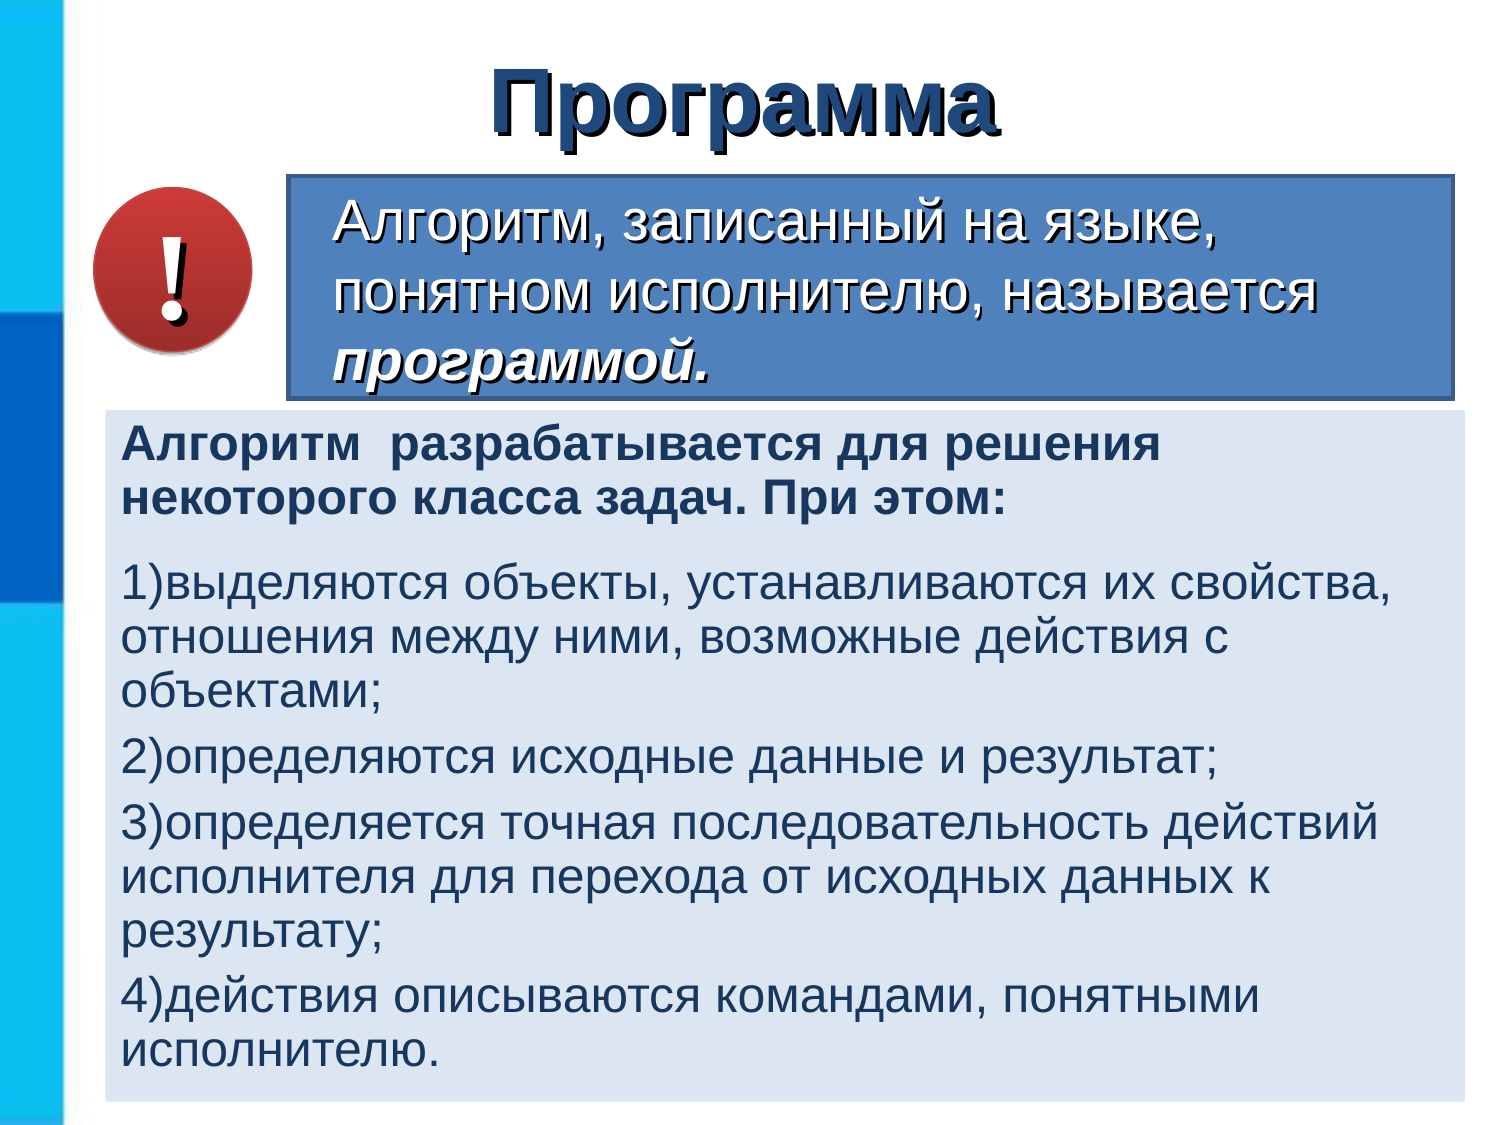

Программа
Алгоритм, записанный на языке, понятном исполнителю, называется программой.
!
# Алгоритм разрабатывается для решения некоторого класса задач. При этом:
выделяются объекты, устанавливаются их свойства, отношения между ними, возможные действия с объектами;
определяются исходные данные и результат;
определяется точная последовательность действий исполнителя для перехода от исходных данных к результату;
действия описываются командами, понятными исполнителю.